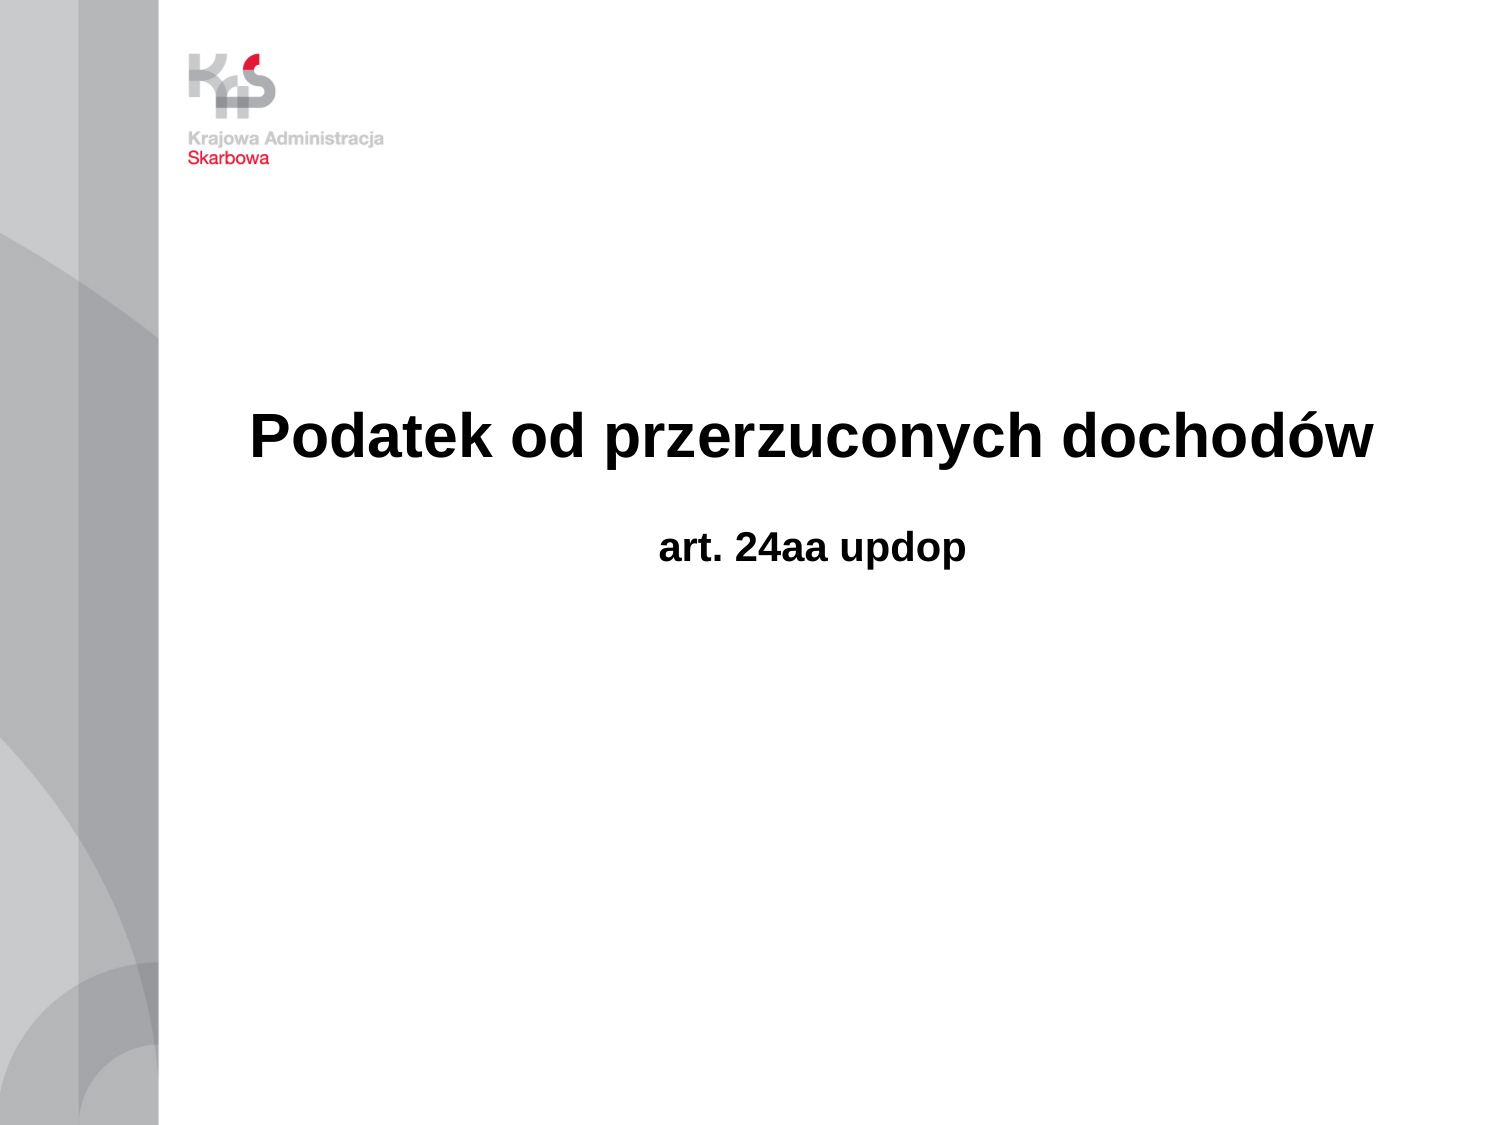

Podatek od przerzuconych dochodów
art. 24aa updop